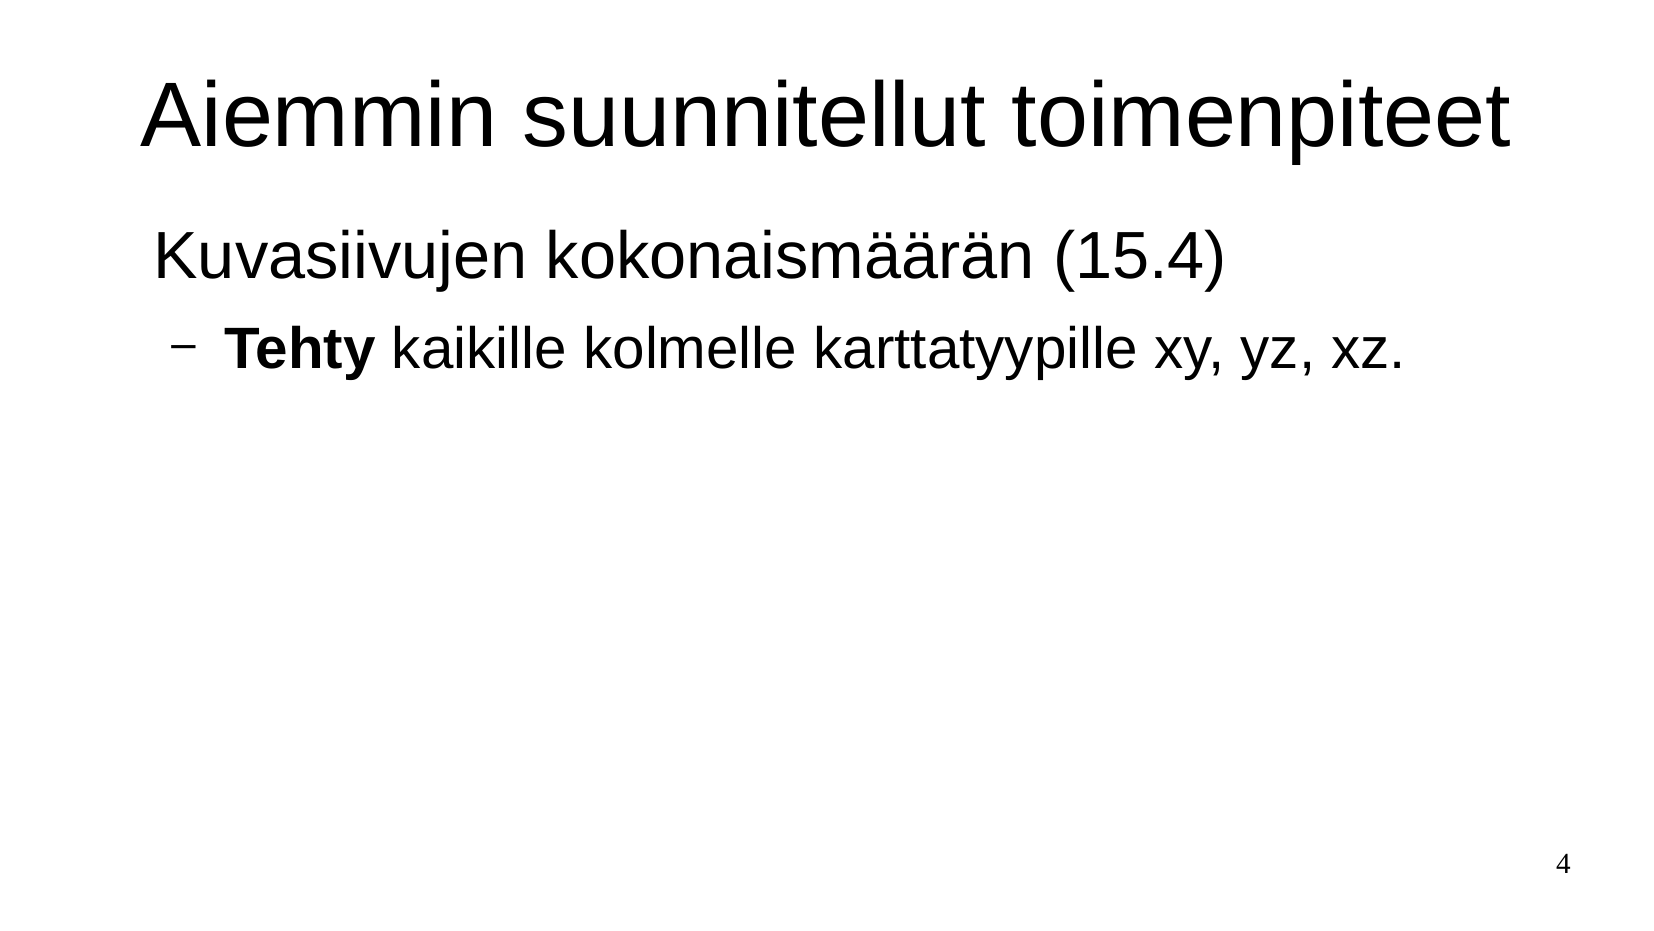

# Aiemmin suunnitellut toimenpiteet
Kuvasiivujen kokonaismäärän (15.4)
Tehty kaikille kolmelle karttatyypille xy, yz, xz.
4